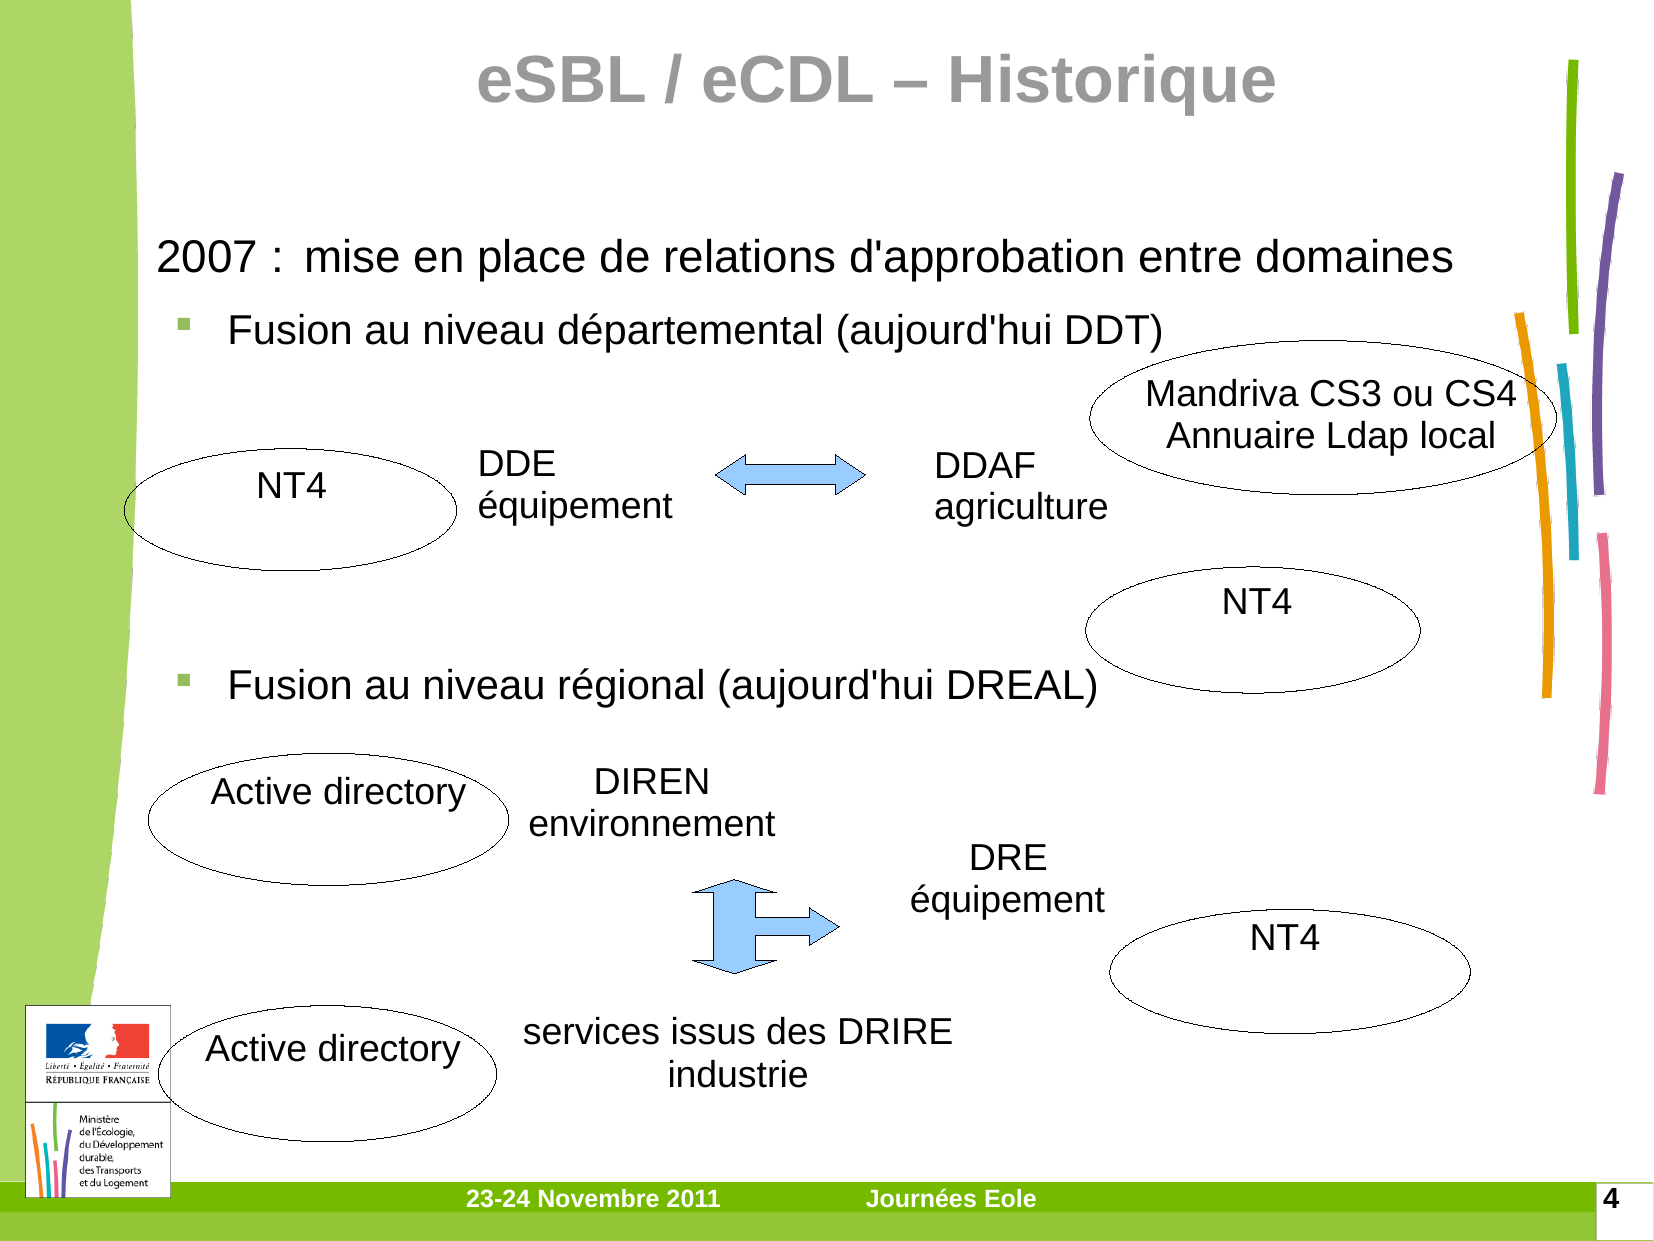

# eSBL / eCDL – Historique
2007 :	mise en place de relations d'approbation entre domaines
Fusion au niveau départemental (aujourd'hui DDT)
Fusion au niveau régional (aujourd'hui DREAL)
Mandriva CS3 ou CS4
Annuaire Ldap local
DDE
équipement
DDAF
agriculture
NT4
NT4
DIREN
environnement
Active directory
DRE
équipement
NT4
services issus des DRIRE
industrie
Active directory
4
 SG/SPSSI/PSI septembre 2011
Schéma directeur des SI